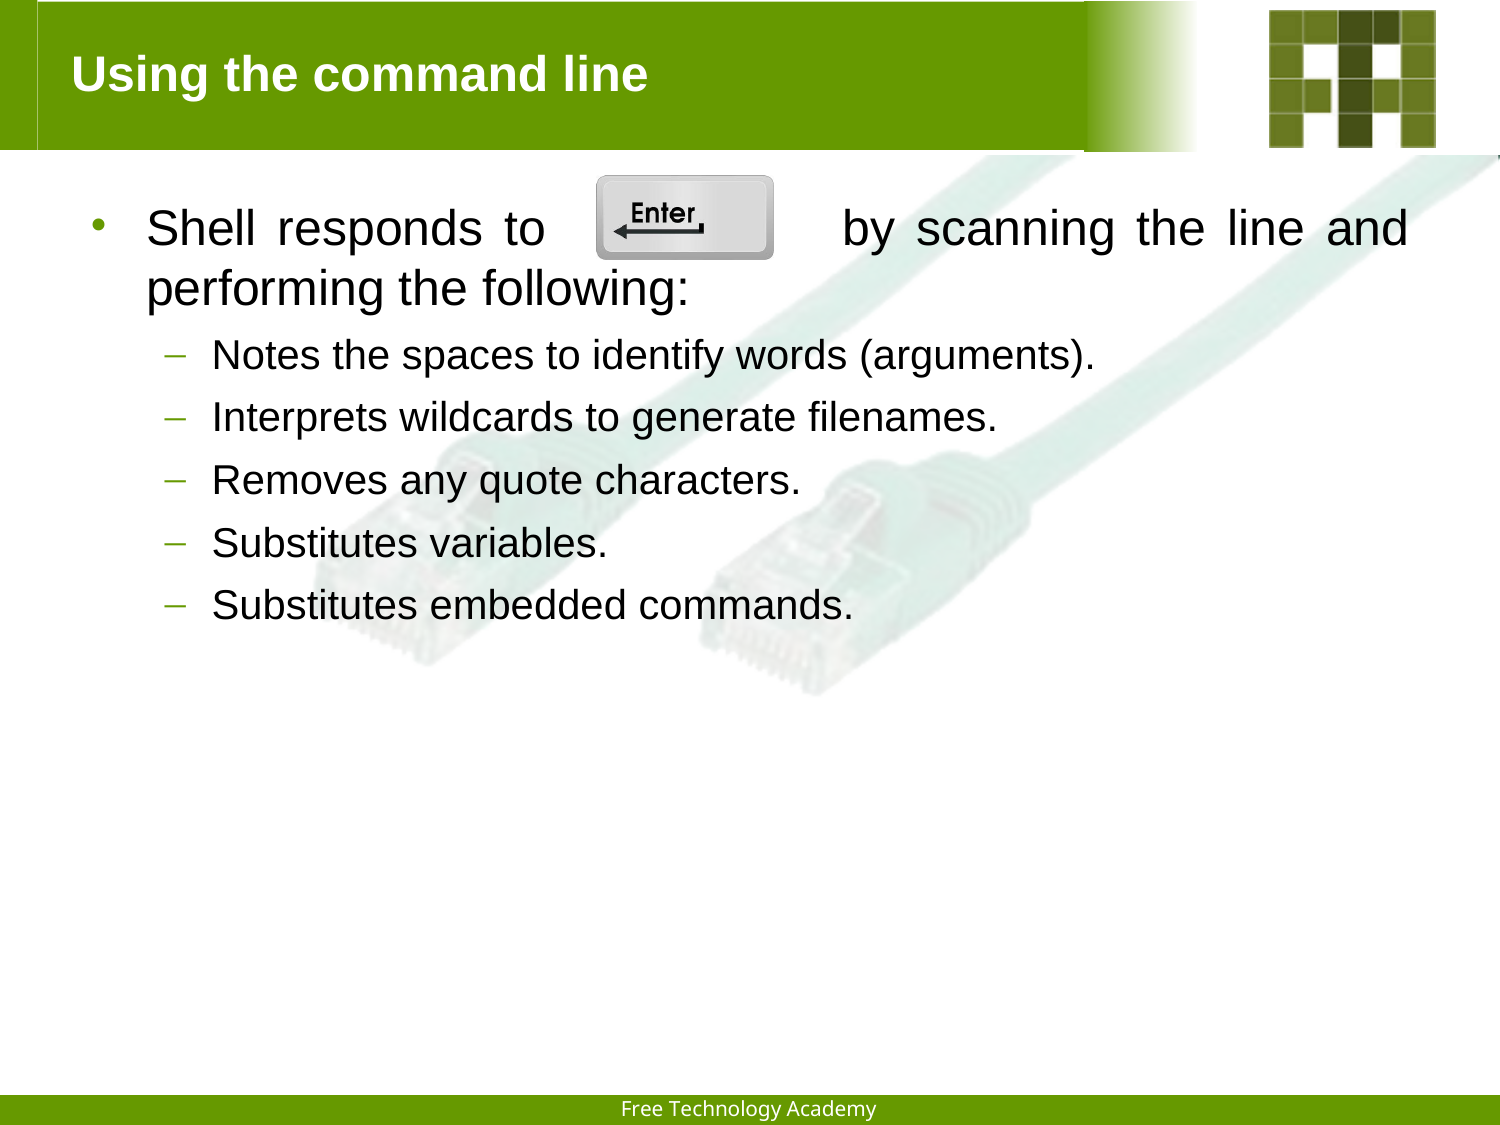

Using the command line
# Shell responds to by scanning the line and performing the following:
Notes the spaces to identify words (arguments).
Interprets wildcards to generate filenames.
Removes any quote characters.
Substitutes variables.
Substitutes embedded commands.